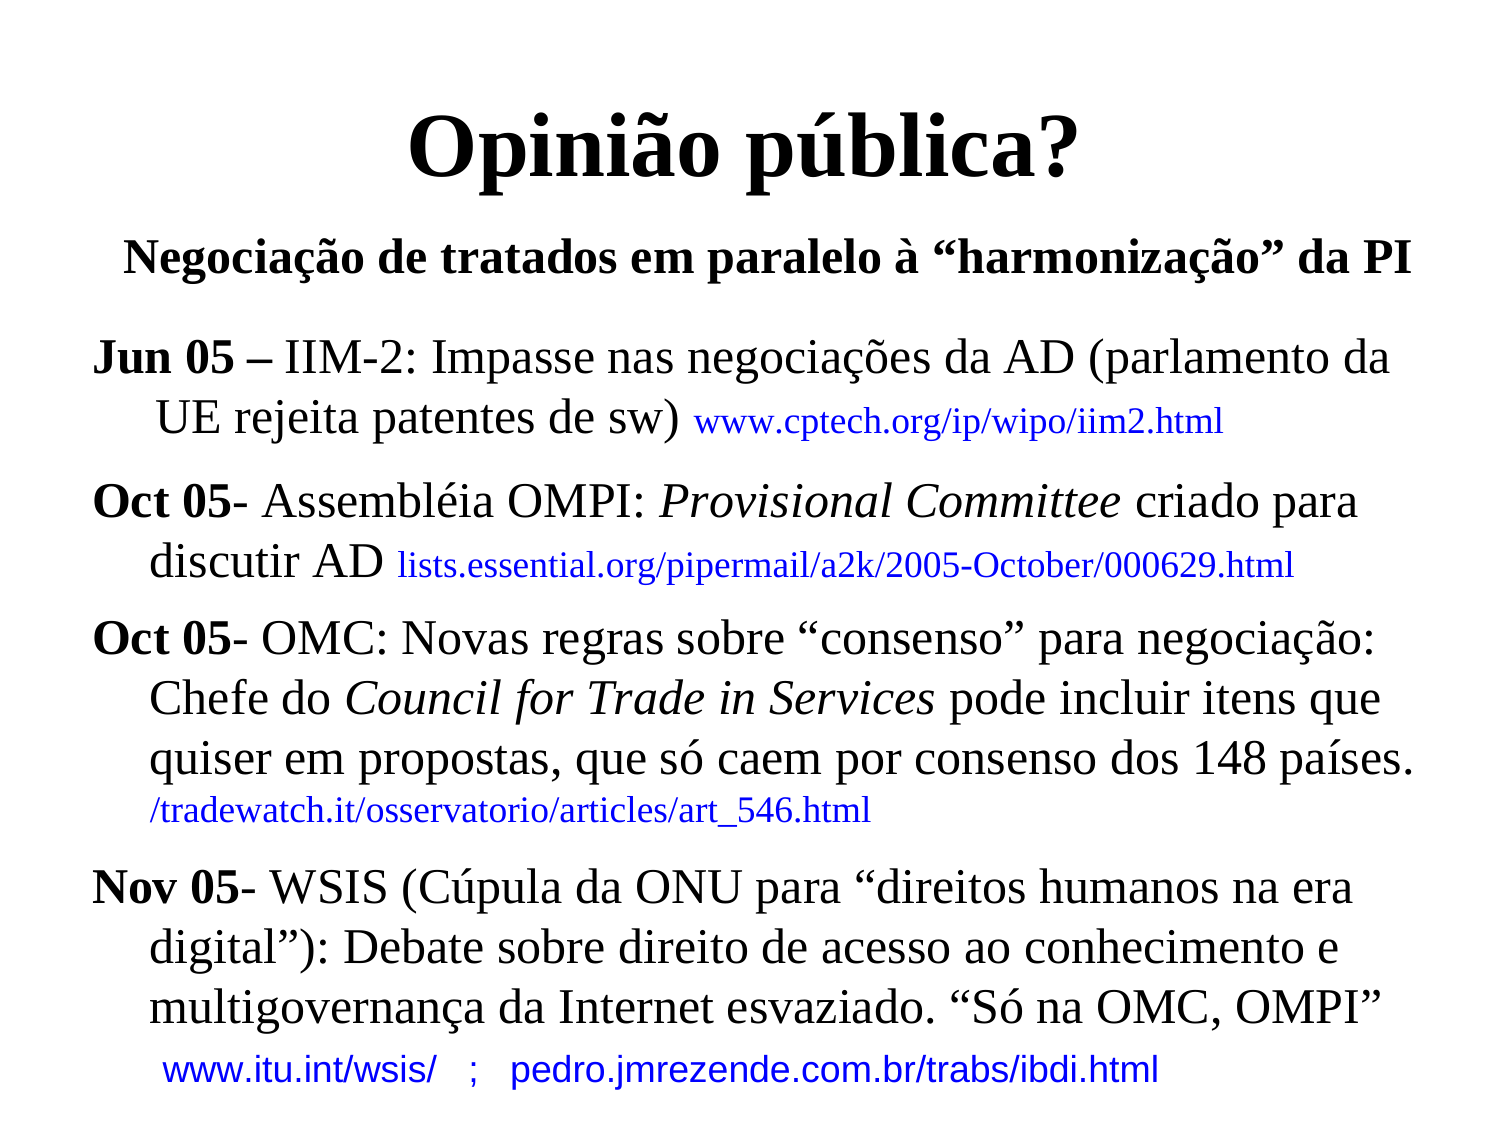

# Opinião pública?
 Negociação de tratados em paralelo à “harmonização” da PI
Jun 05 – IIM-2: Impasse nas negociações da AD (parlamento da UE rejeita patentes de sw) www.cptech.org/ip/wipo/iim2.html
Oct 05- Assembléia OMPI: Provisional Committee criado para discutir AD lists.essential.org/pipermail/a2k/2005-October/000629.html
Oct 05- OMC: Novas regras sobre “consenso” para negociação:
Chefe do Council for Trade in Services pode incluir itens que quiser em propostas, que só caem por consenso dos 148 países. /tradewatch.it/osservatorio/articles/art_546.html
Nov 05- WSIS (Cúpula da ONU para “direitos humanos na era digital”): Debate sobre direito de acesso ao conhecimento e multigovernança da Internet esvaziado. “Só na OMC, OMPI”
www.itu.int/wsis/ ; pedro.jmrezende.com.br/trabs/ibdi.html